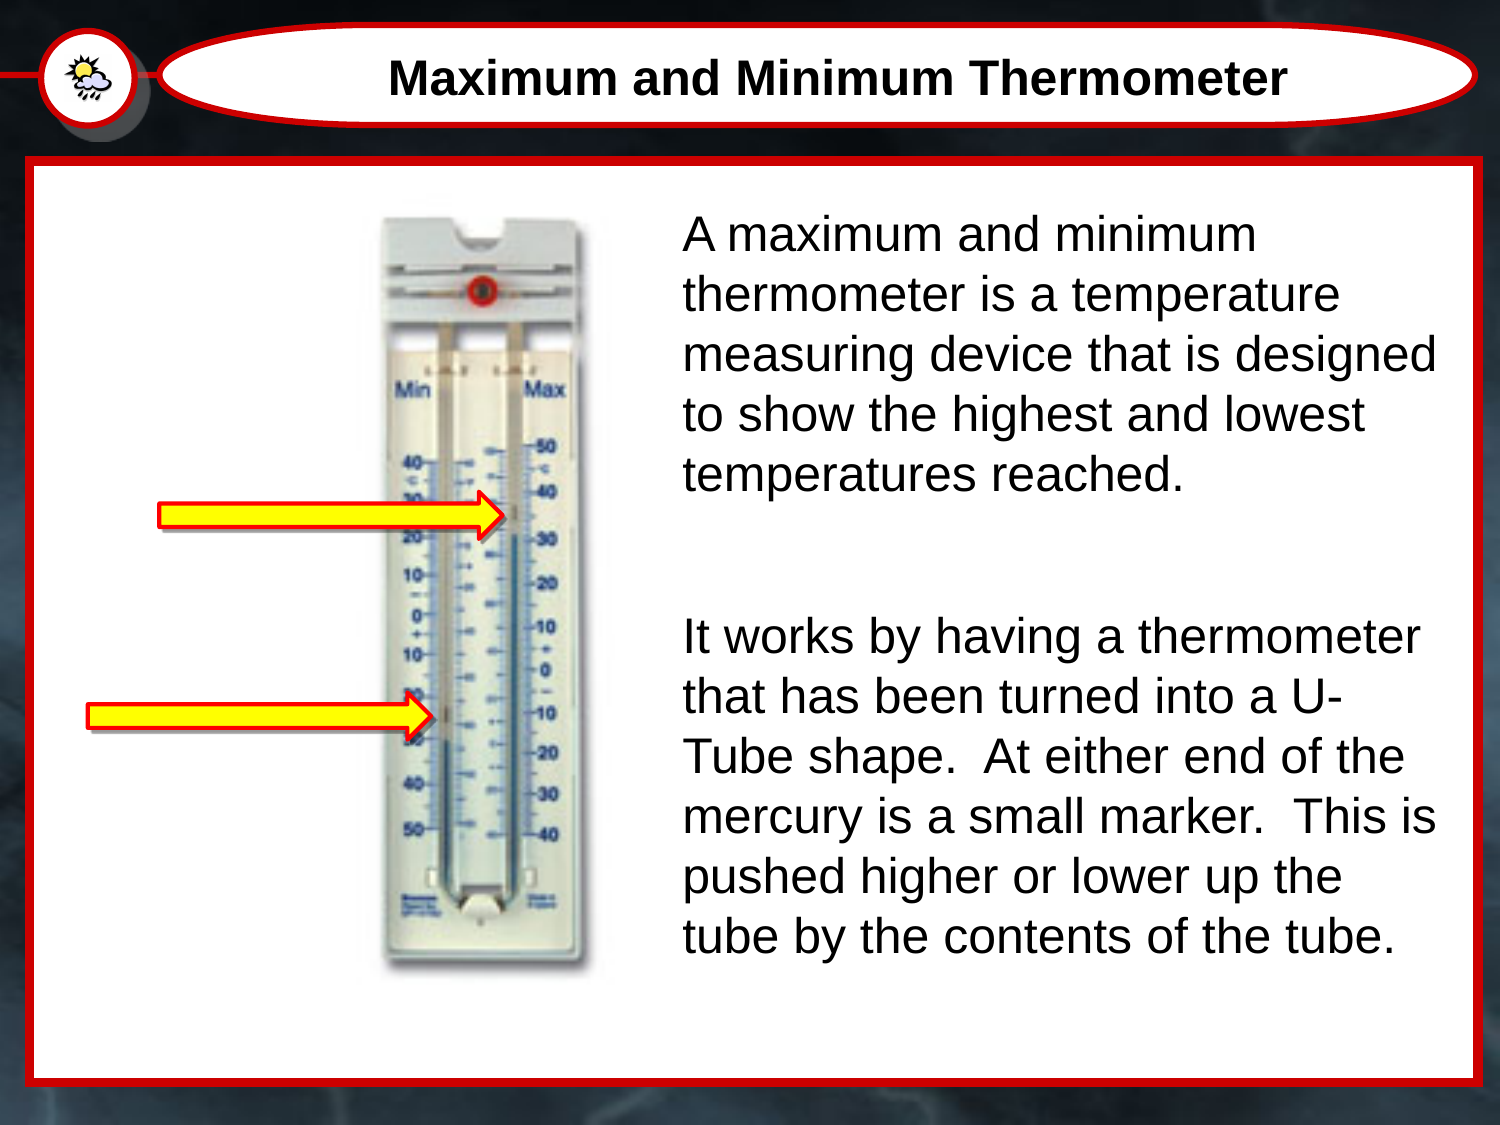

Maximum and Minimum Thermometer
A maximum and minimum thermometer is a temperature measuring device that is designed to show the highest and lowest temperatures reached.
It works by having a thermometer that has been turned into a U-Tube shape. At either end of the mercury is a small marker. This is pushed higher or lower up the tube by the contents of the tube.